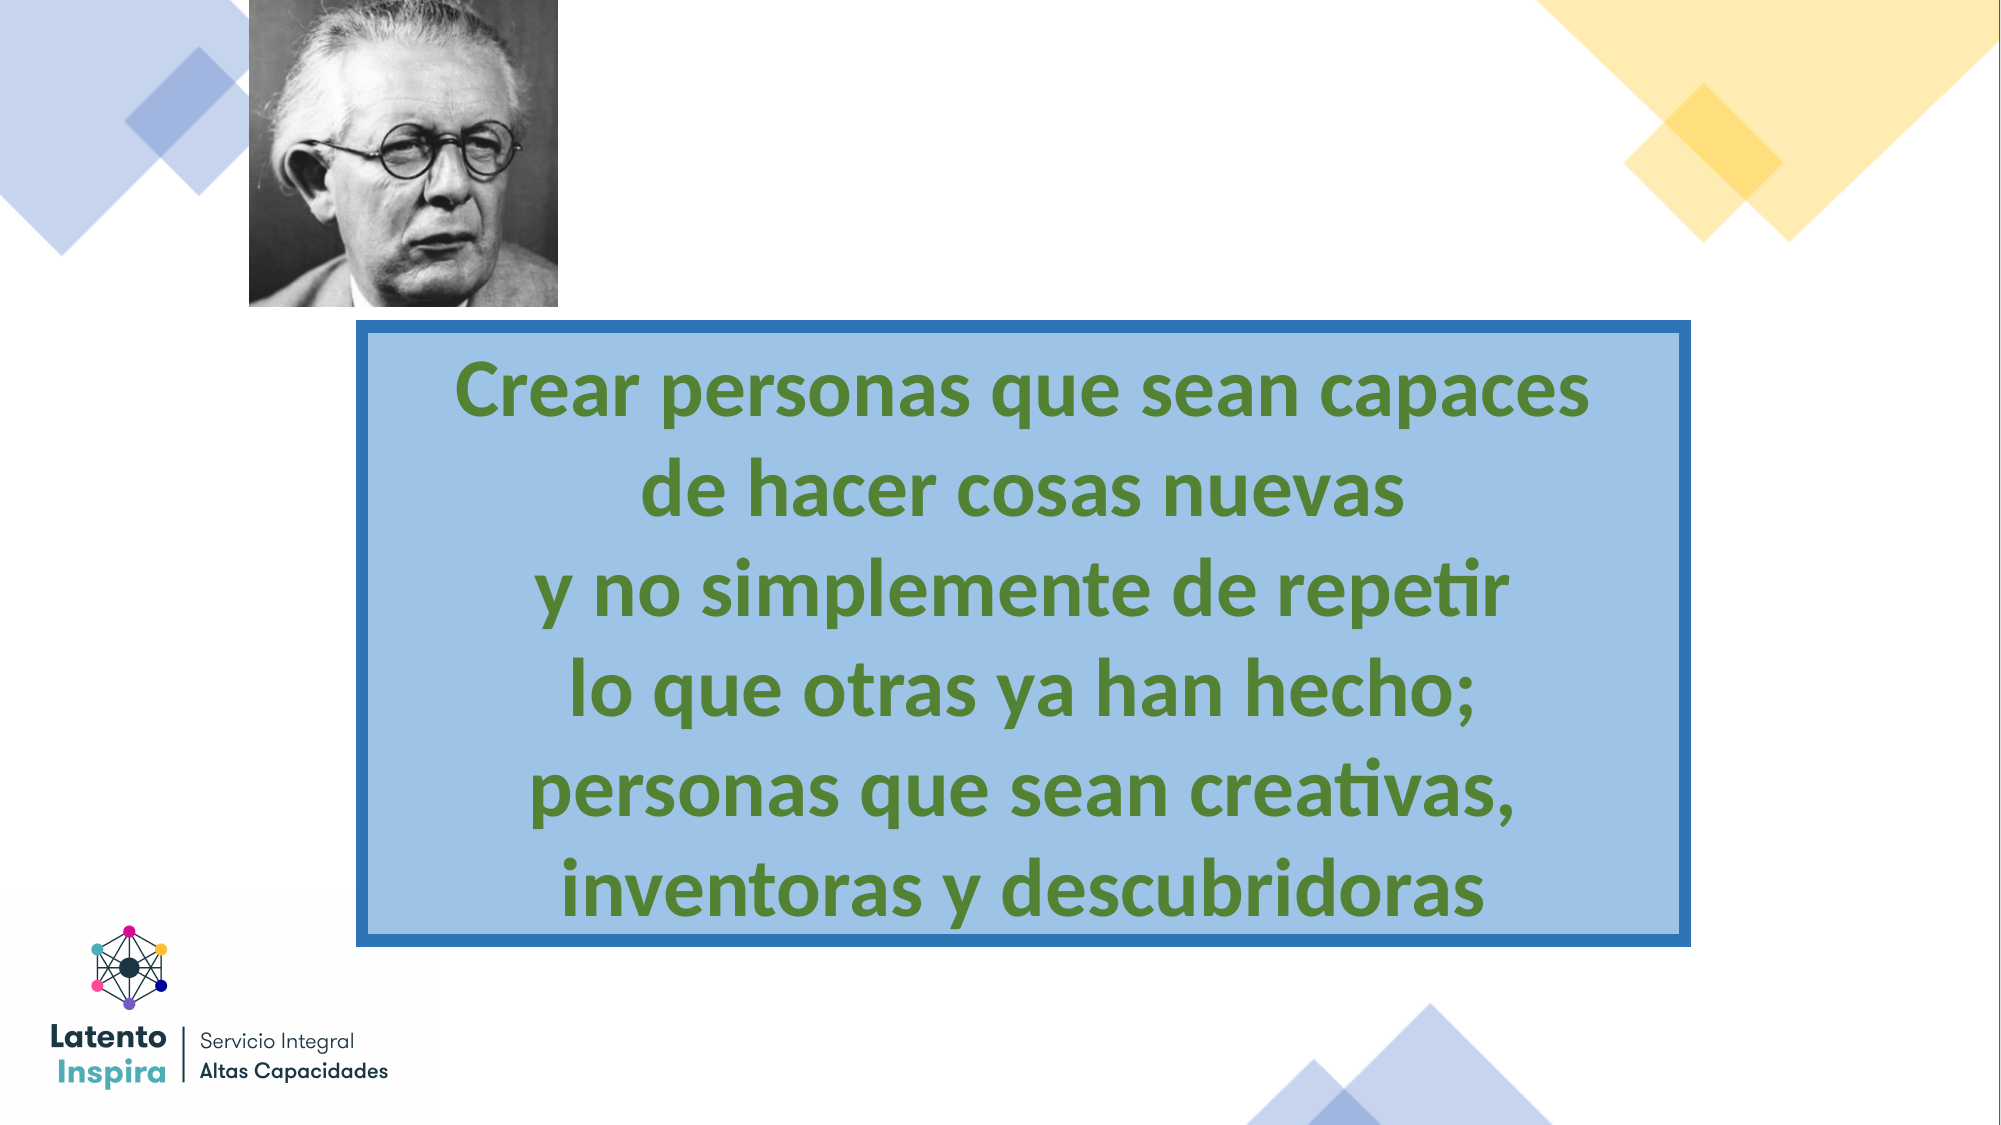

Crear personas que sean capaces
de hacer cosas nuevas
y no simplemente de repetir
lo que otras ya han hecho;
personas que sean creativas, inventoras y descubridoras